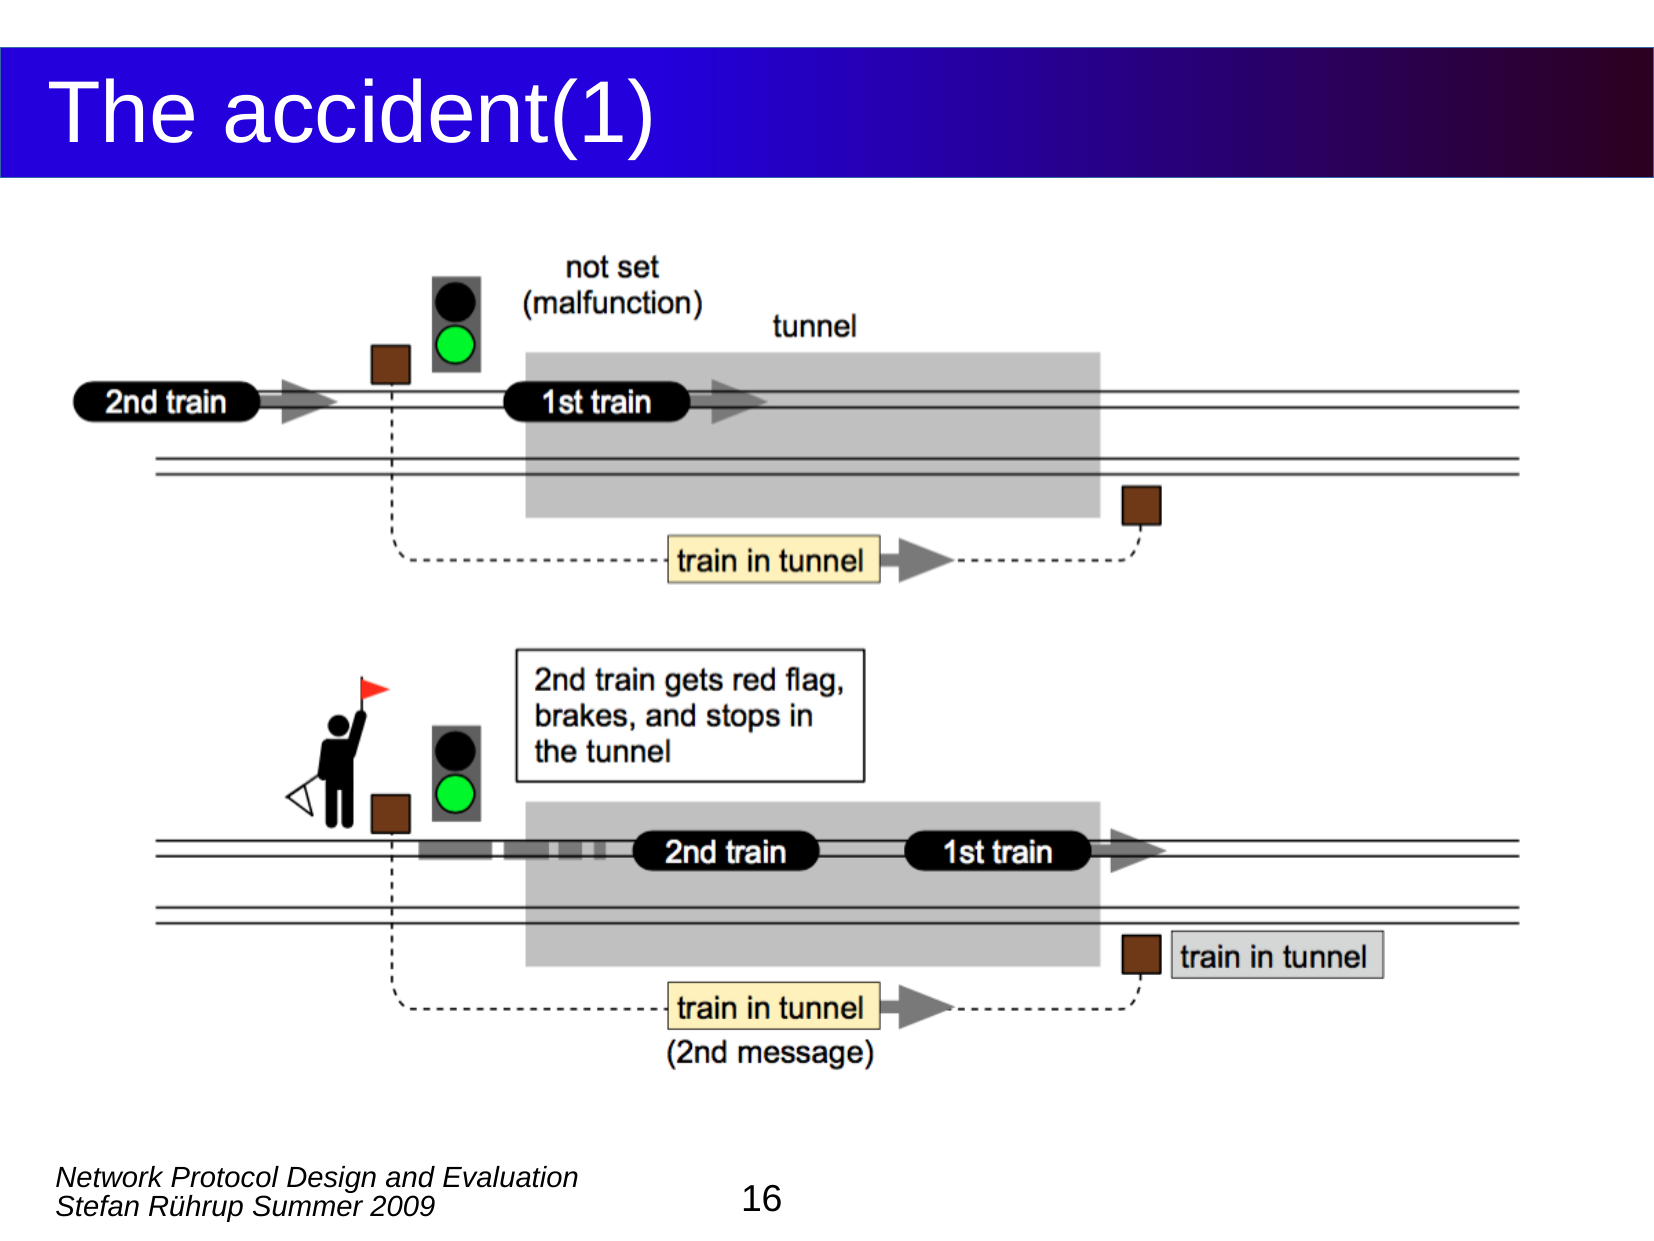

# The accident(1)
Network Protocol Design and Evaluation
Stefan Rührup Summer 2009